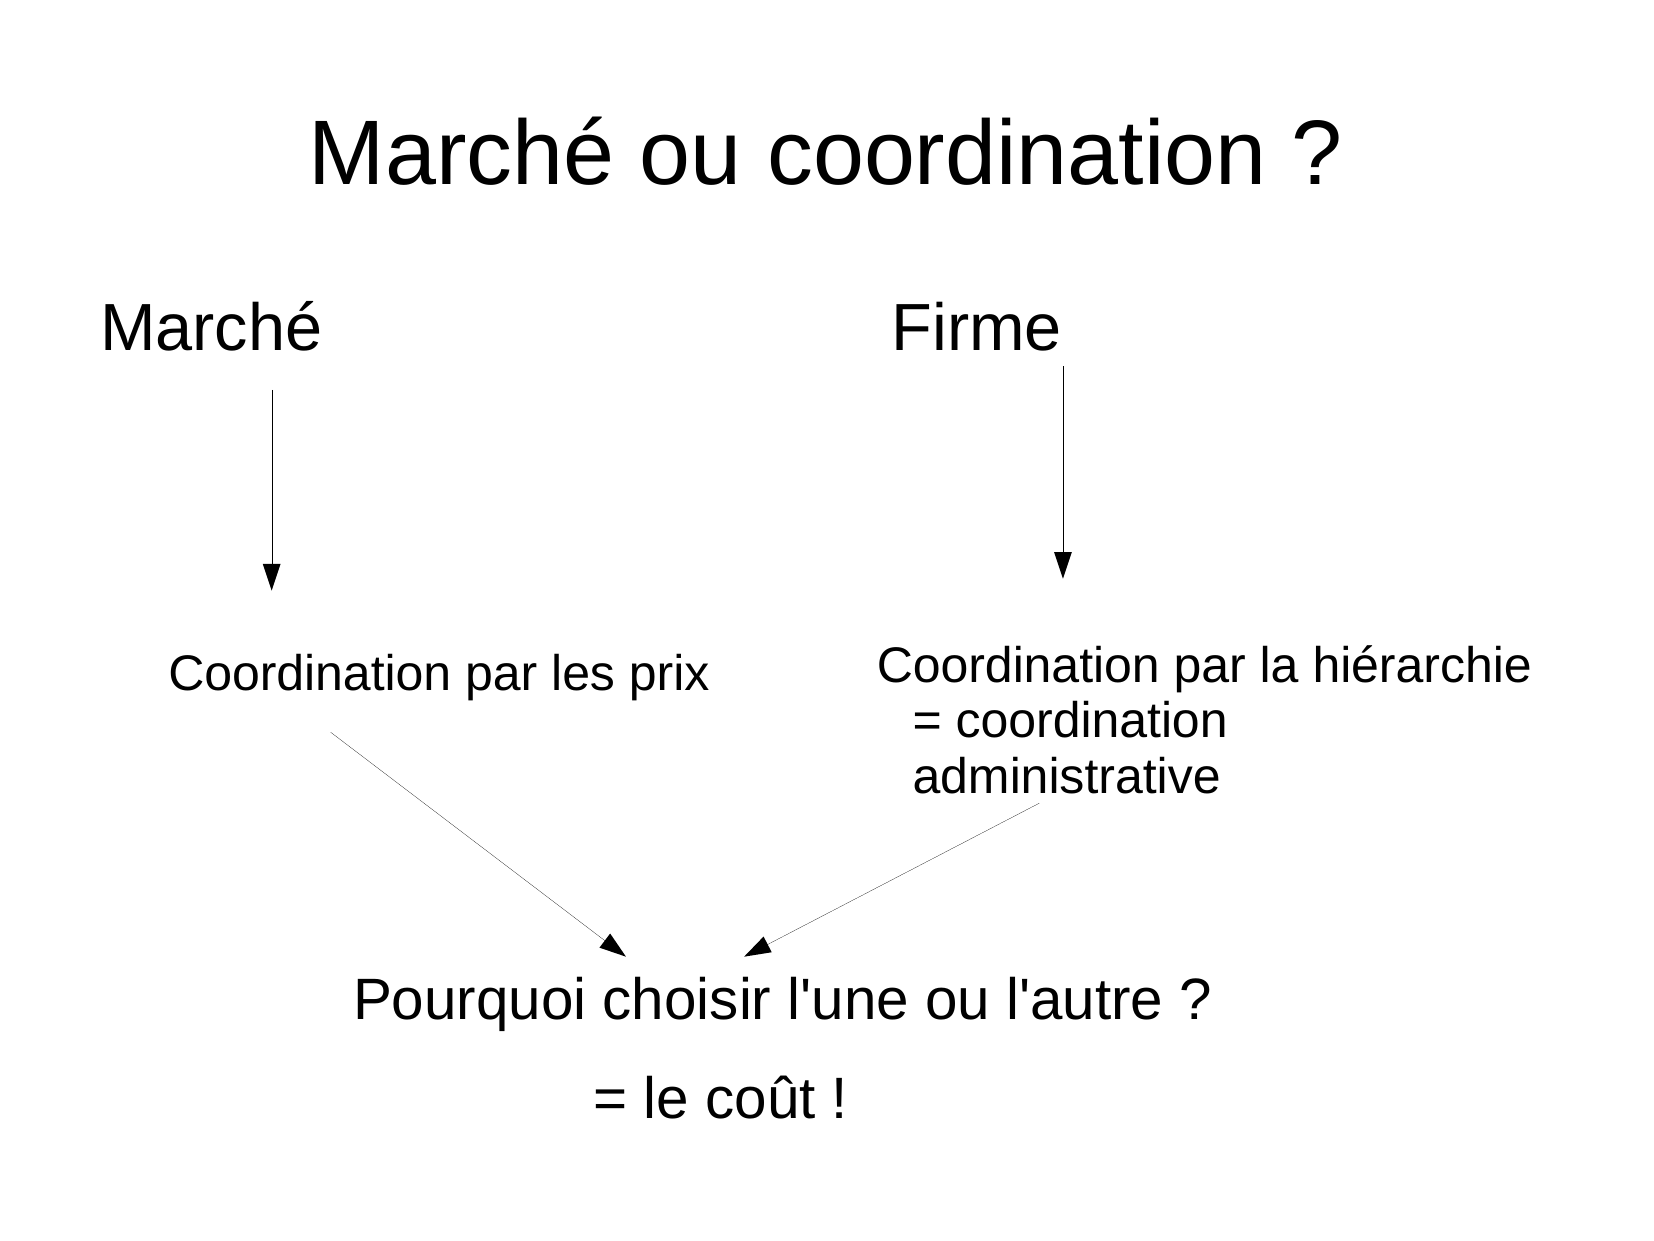

# Marché ou coordination ?
Marché 								Firme
Coordination par la hiérarchie = coordination administrative
Coordination par les prix
Pourquoi choisir l'une ou l'autre ?
= le coût !